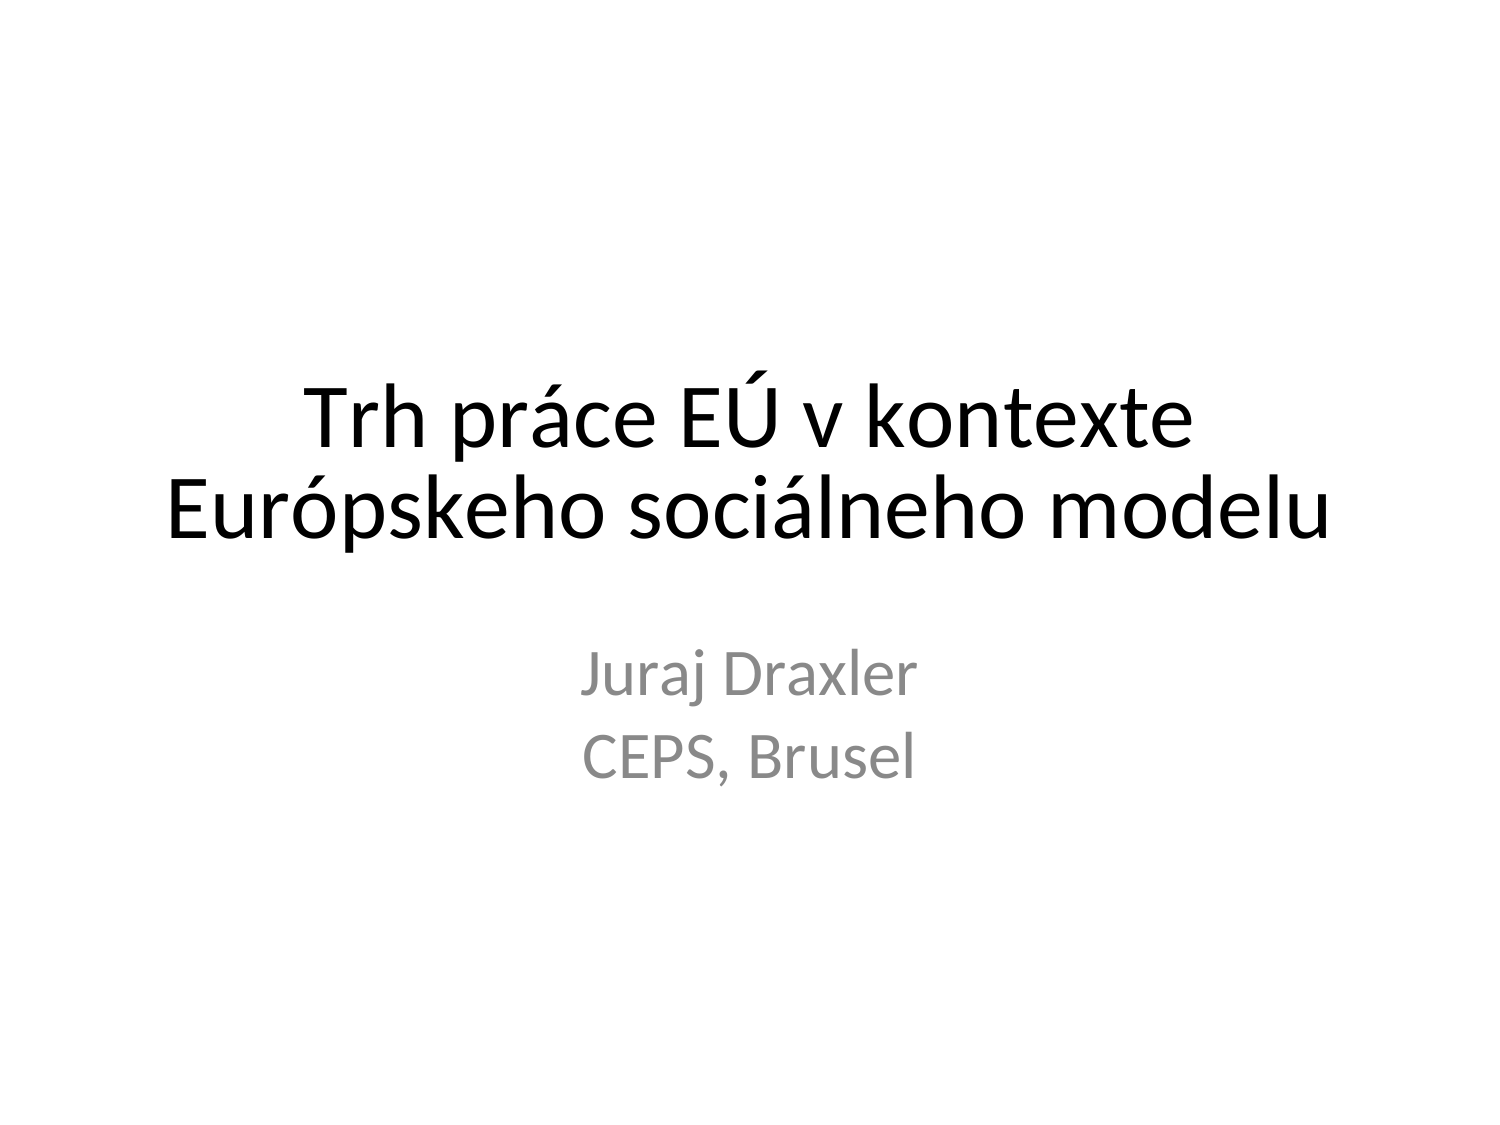

# Trh práce EÚ v kontexte Európskeho sociálneho modelu
Juraj Draxler
CEPS, Brusel